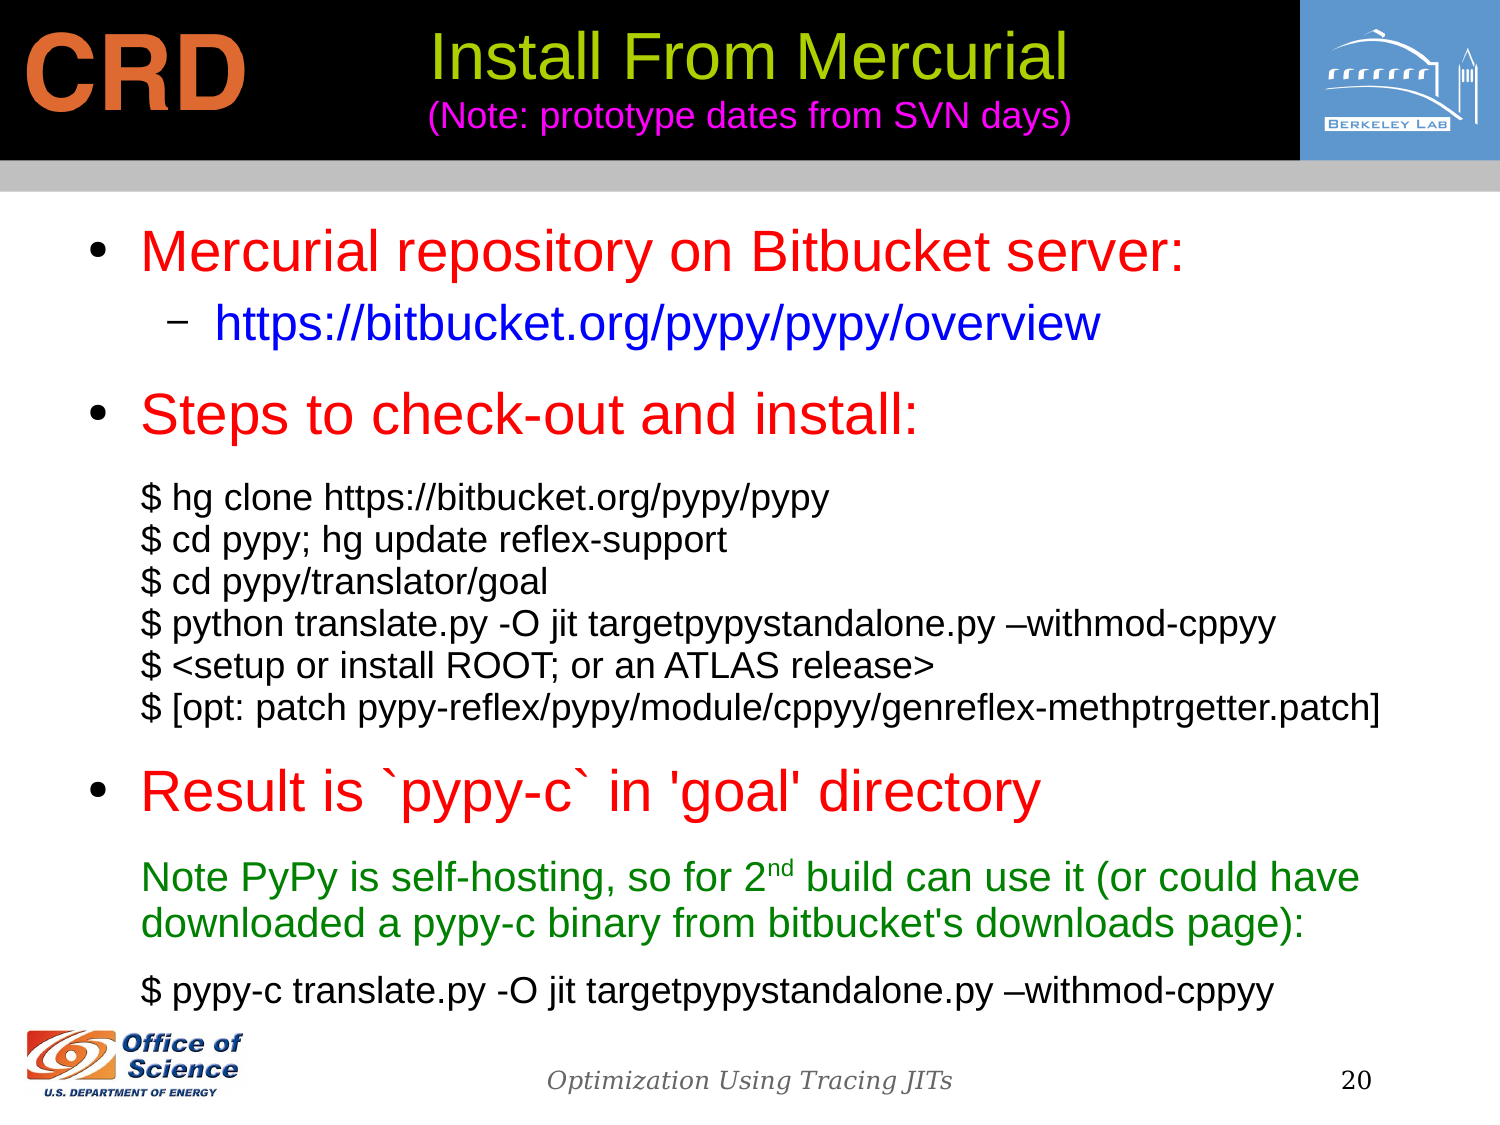

# Install From Mercurial (Note: prototype dates from SVN days)
Mercurial repository on Bitbucket server:
https://bitbucket.org/pypy/pypy/overview
Steps to check-out and install:
$ hg clone https://bitbucket.org/pypy/pypy
$ cd pypy; hg update reflex-support
$ cd pypy/translator/goal
$ python translate.py -O jit targetpypystandalone.py –withmod-cppyy
$ <setup or install ROOT; or an ATLAS release>
$ [opt: patch pypy-reflex/pypy/module/cppyy/genreflex-methptrgetter.patch]
Result is `pypy-c` in 'goal' directory
Note PyPy is self-hosting, so for 2nd build can use it (or could have downloaded a pypy-c binary from bitbucket's downloads page):
$ pypy-c translate.py -O jit targetpypystandalone.py –withmod-cppyy
Optimization Using Tracing JITs
20